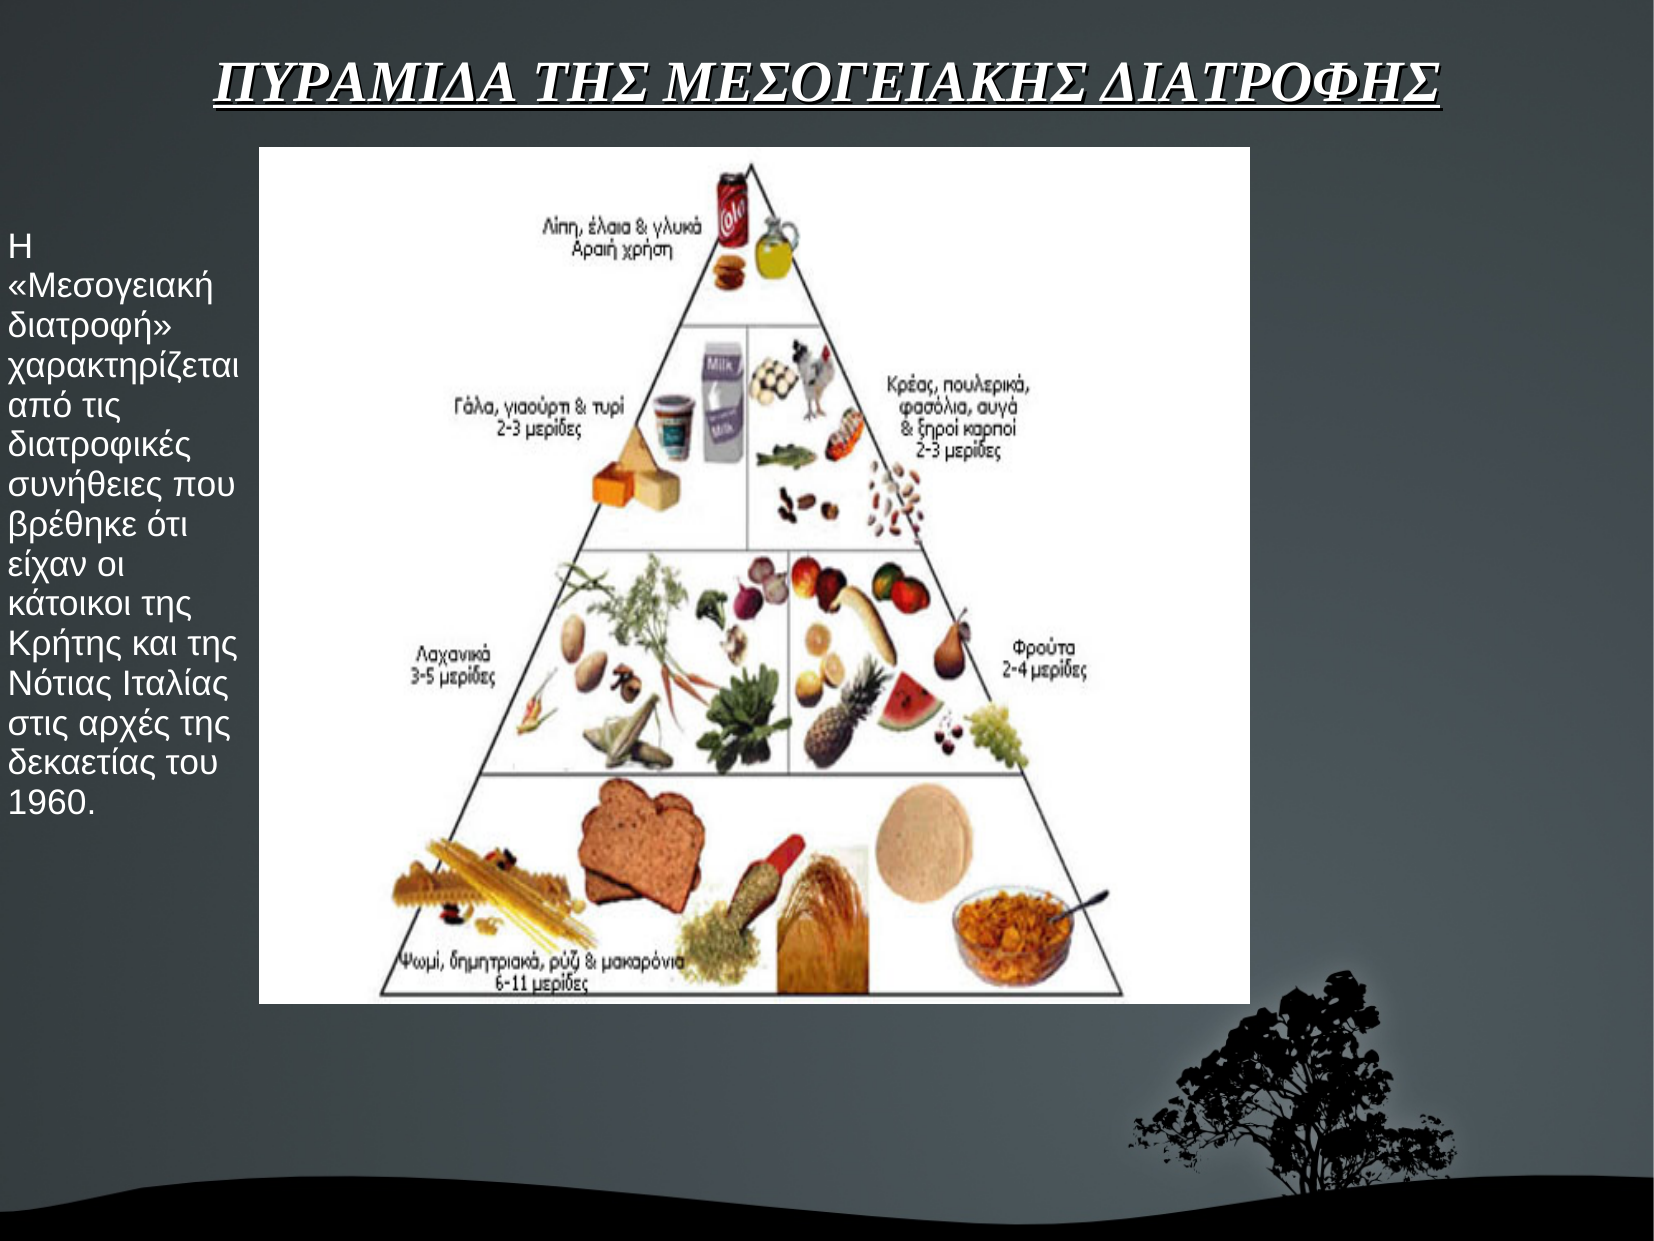

# ΠΥΡΑΜΙΔΑ ΤΗΣ ΜΕΣΟΓΕΙΑΚΗΣ ΔΙΑΤΡΟΦΗΣ
Η «Μεσογειακή διατροφή» χαρακτηρίζεται από τις διατροφικές συνήθειες που βρέθηκε ότι είχαν οι κάτοικοι της Κρήτης και της Νότιας Ιταλίας στις αρχές της δεκαετίας του 1960.